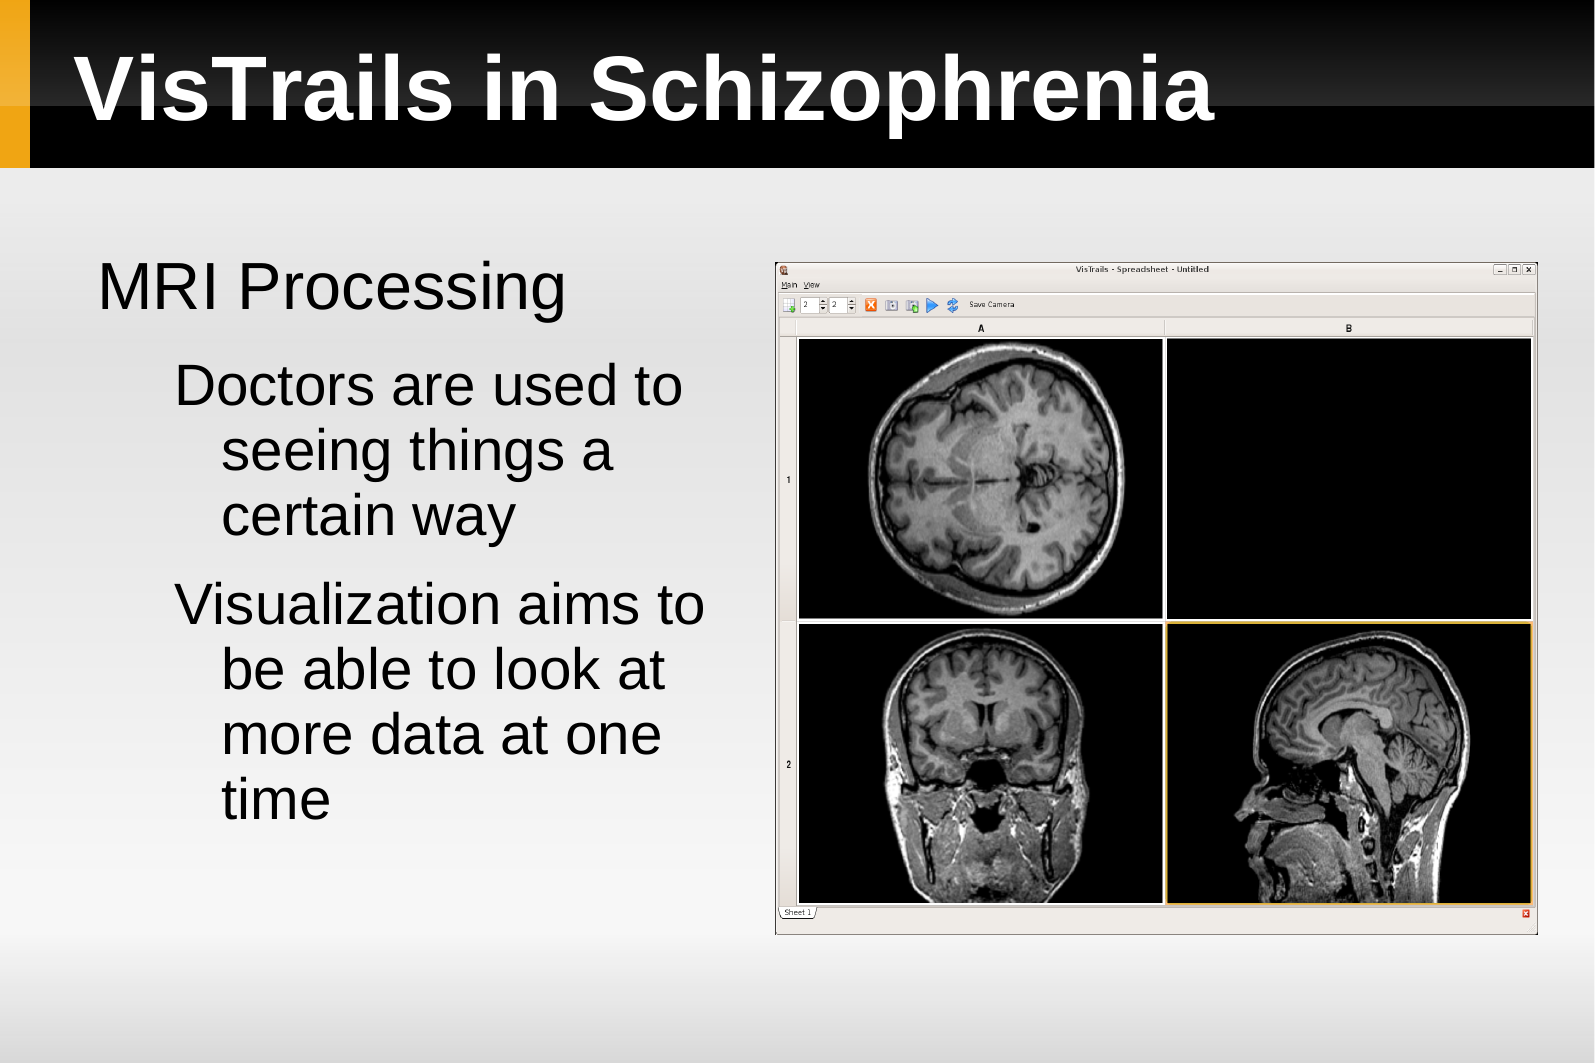

# VisTrails in Schizophrenia
MRI Processing
Doctors are used to seeing things a certain way
Visualization aims to be able to look at more data at one time